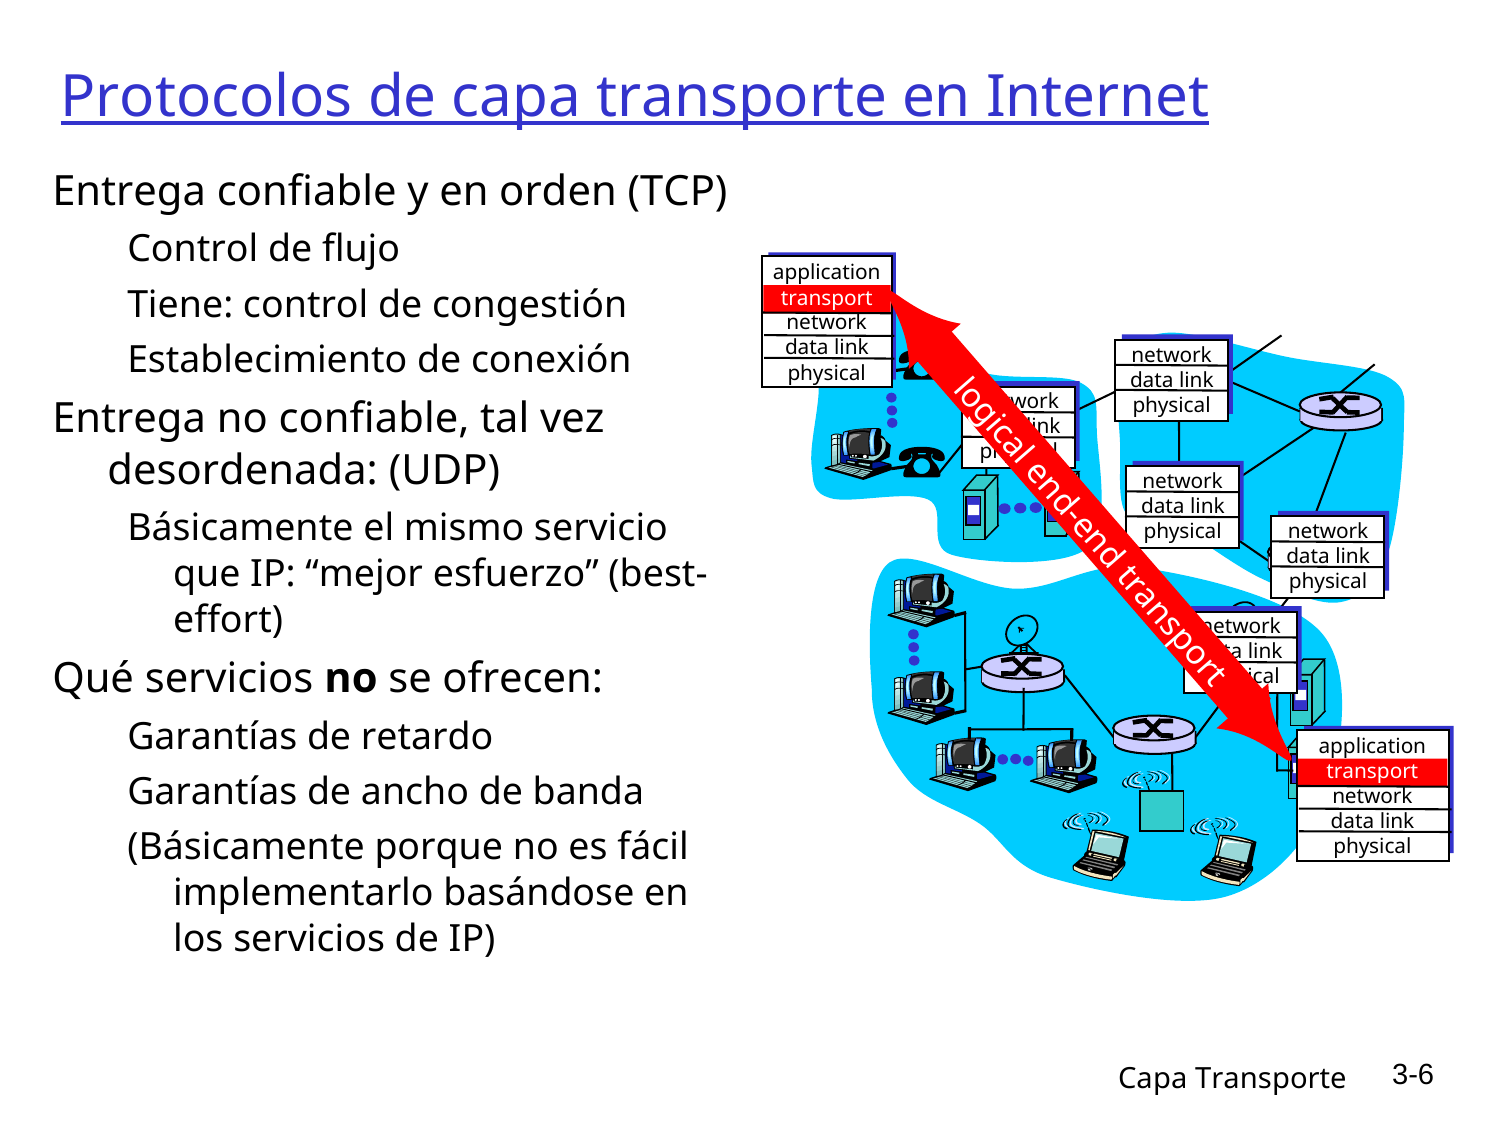

# Protocolos de capa transporte en Internet
Entrega confiable y en orden (TCP)‏
Control de flujo
Tiene: control de congestión
Establecimiento de conexión
Entrega no confiable, tal vez desordenada: (UDP)‏
Básicamente el mismo servicio que IP: “mejor esfuerzo” (best-effort)‏
Qué servicios no se ofrecen:
Garantías de retardo
Garantías de ancho de banda
(Básicamente porque no es fácil implementarlo basándose en los servicios de IP)‏
application
transport
network
data link
physical
logical end-end transport
network
data link
physical
network
data link
physical
network
data link
physical
network
data link
physical
network
data link
physical
application
transport
network
data link
physical
6